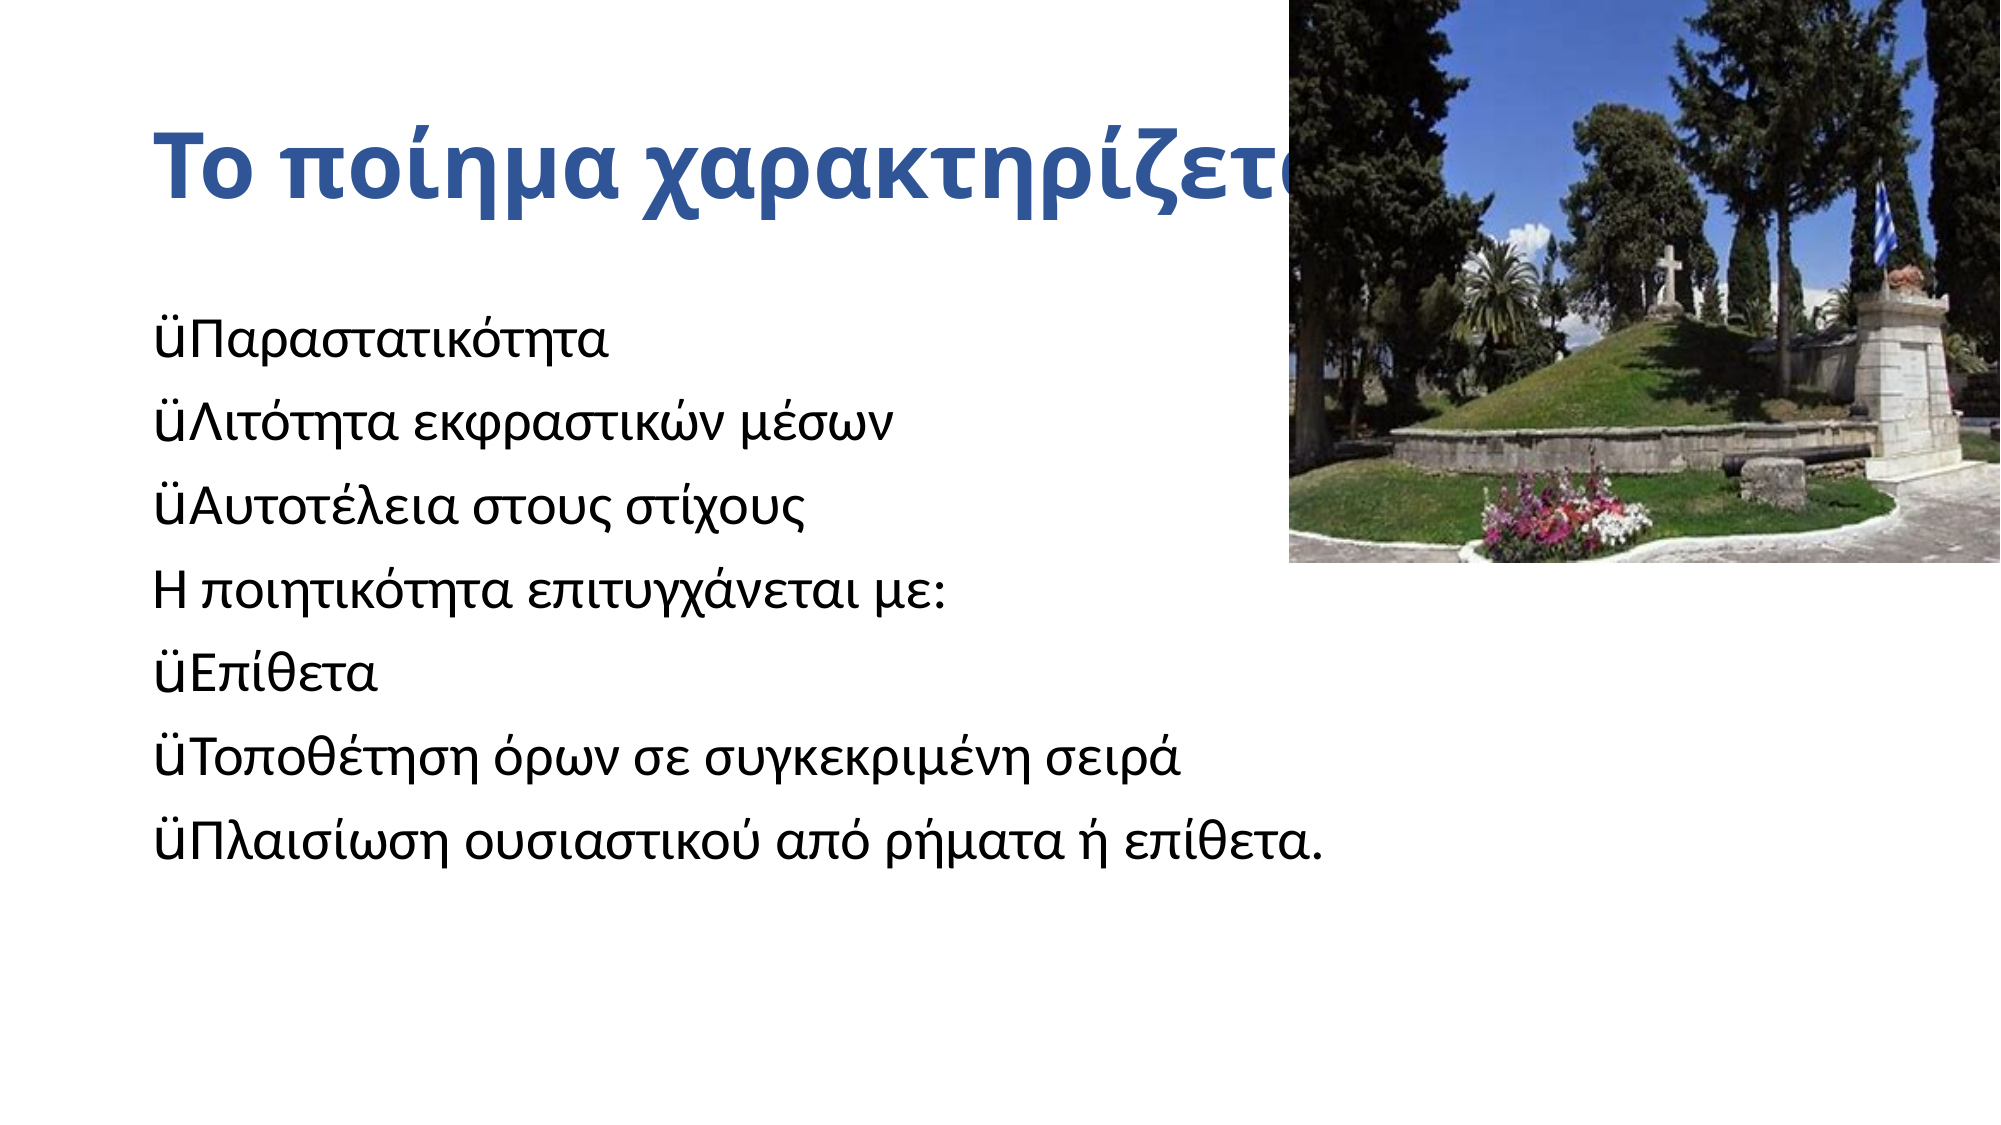

# Το ποίημα χαρακτηρίζεται από:
Παραστατικότητα
Λιτότητα εκφραστικών μέσων
Αυτοτέλεια στους στίχους
Η ποιητικότητα επιτυγχάνεται με:
Επίθετα
Τοποθέτηση όρων σε συγκεκριμένη σειρά
Πλαισίωση ουσιαστικού από ρήματα ή επίθετα.